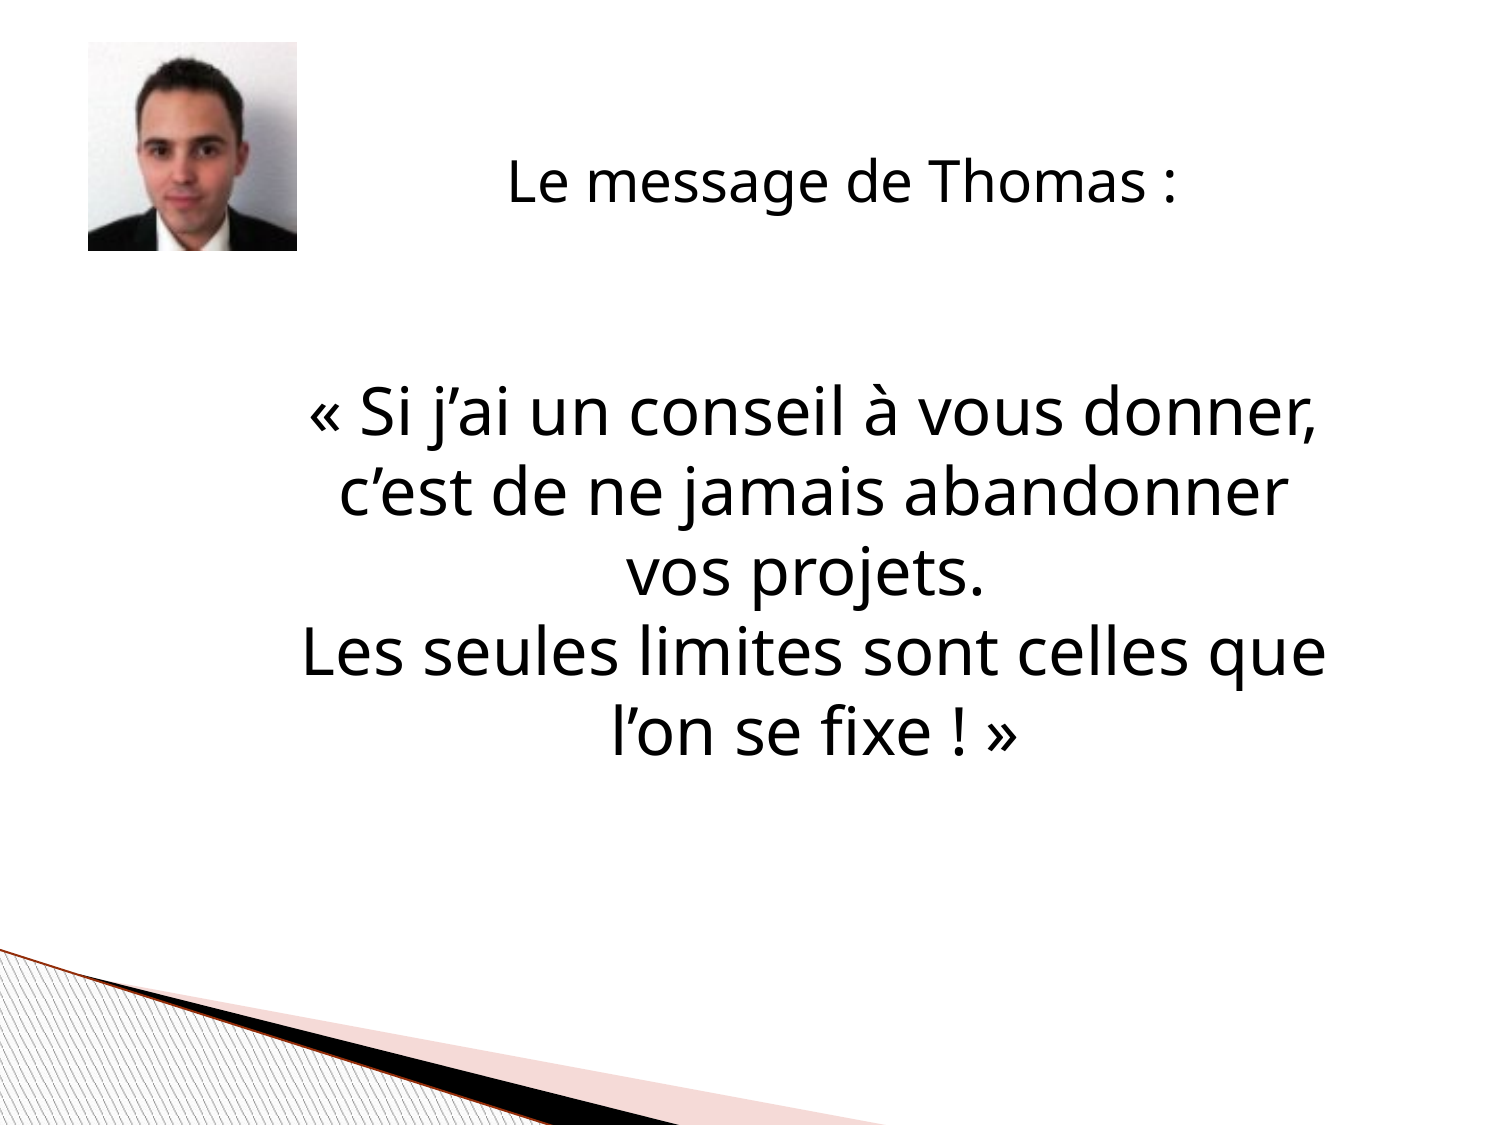

Le message de Thomas :
« Si j’ai un conseil à vous donner, c’est de ne jamais abandonner vos projets.
Les seules limites sont celles que l’on se fixe ! »